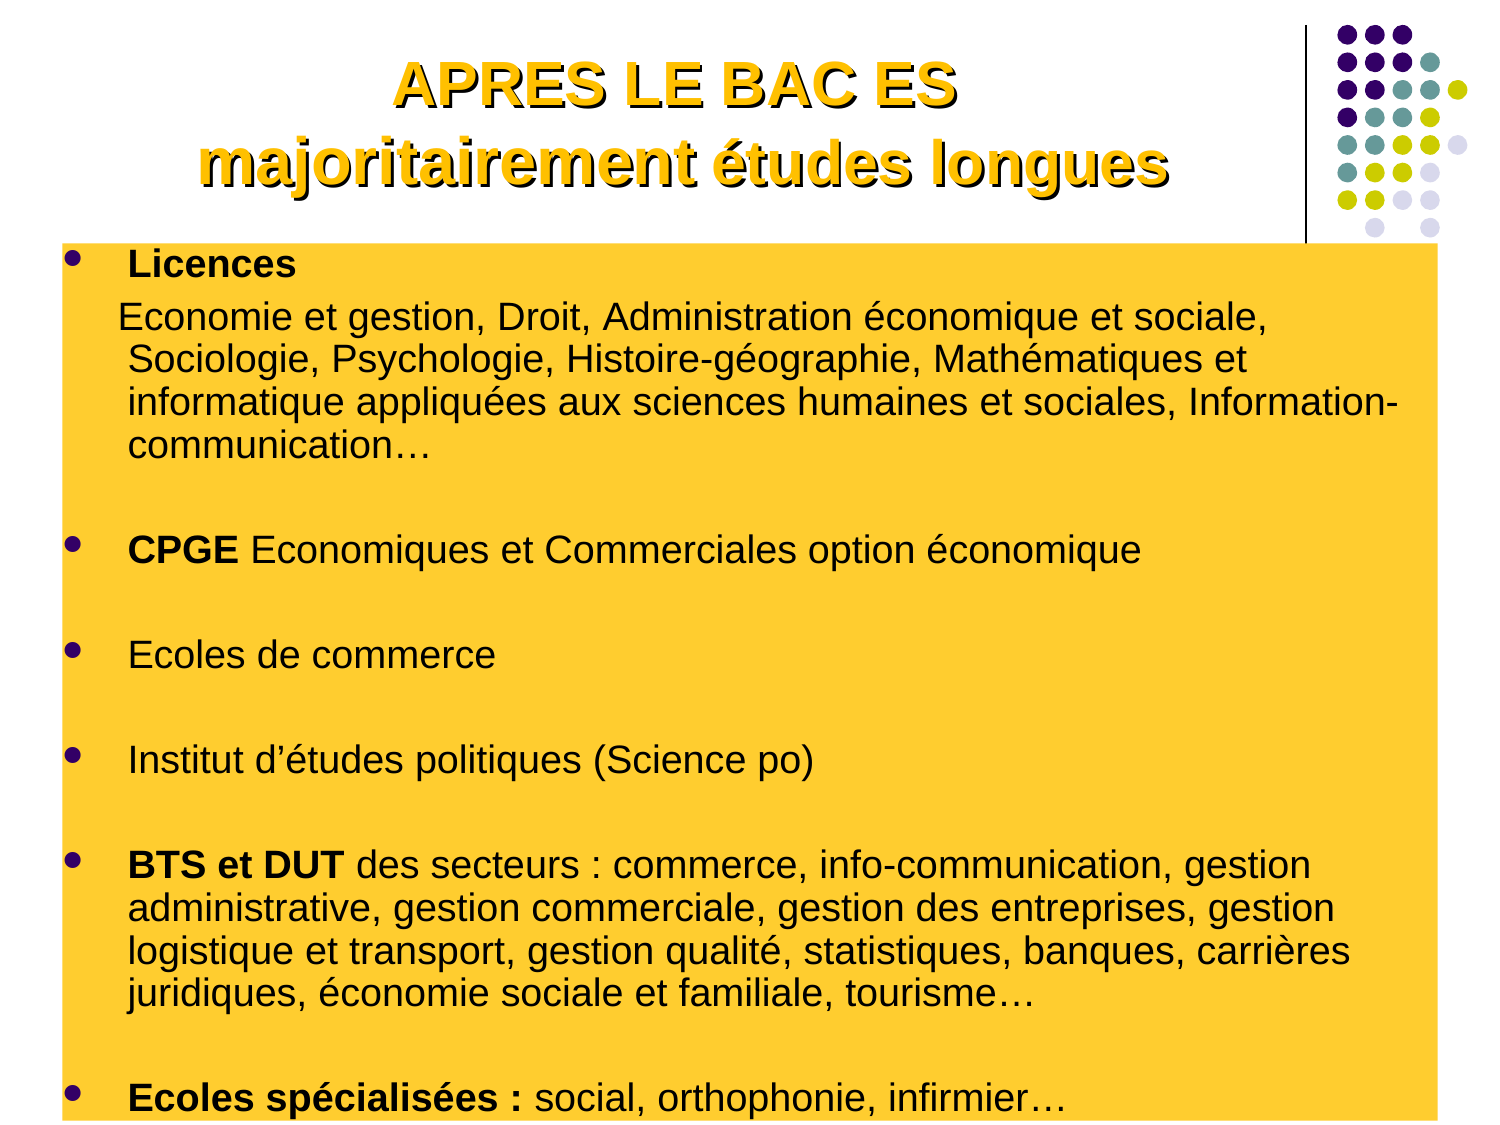

# APRES LE BAC ES majoritairement études longues
Licences
 Economie et gestion, Droit, Administration économique et sociale, Sociologie, Psychologie, Histoire-géographie, Mathématiques et informatique appliquées aux sciences humaines et sociales, Information-communication…
CPGE Economiques et Commerciales option économique
Ecoles de commerce
Institut d’études politiques (Science po)
BTS et DUT des secteurs : commerce, info-communication, gestion administrative, gestion commerciale, gestion des entreprises, gestion logistique et transport, gestion qualité, statistiques, banques, carrières juridiques, économie sociale et familiale, tourisme…
Ecoles spécialisées : social, orthophonie, infirmier…